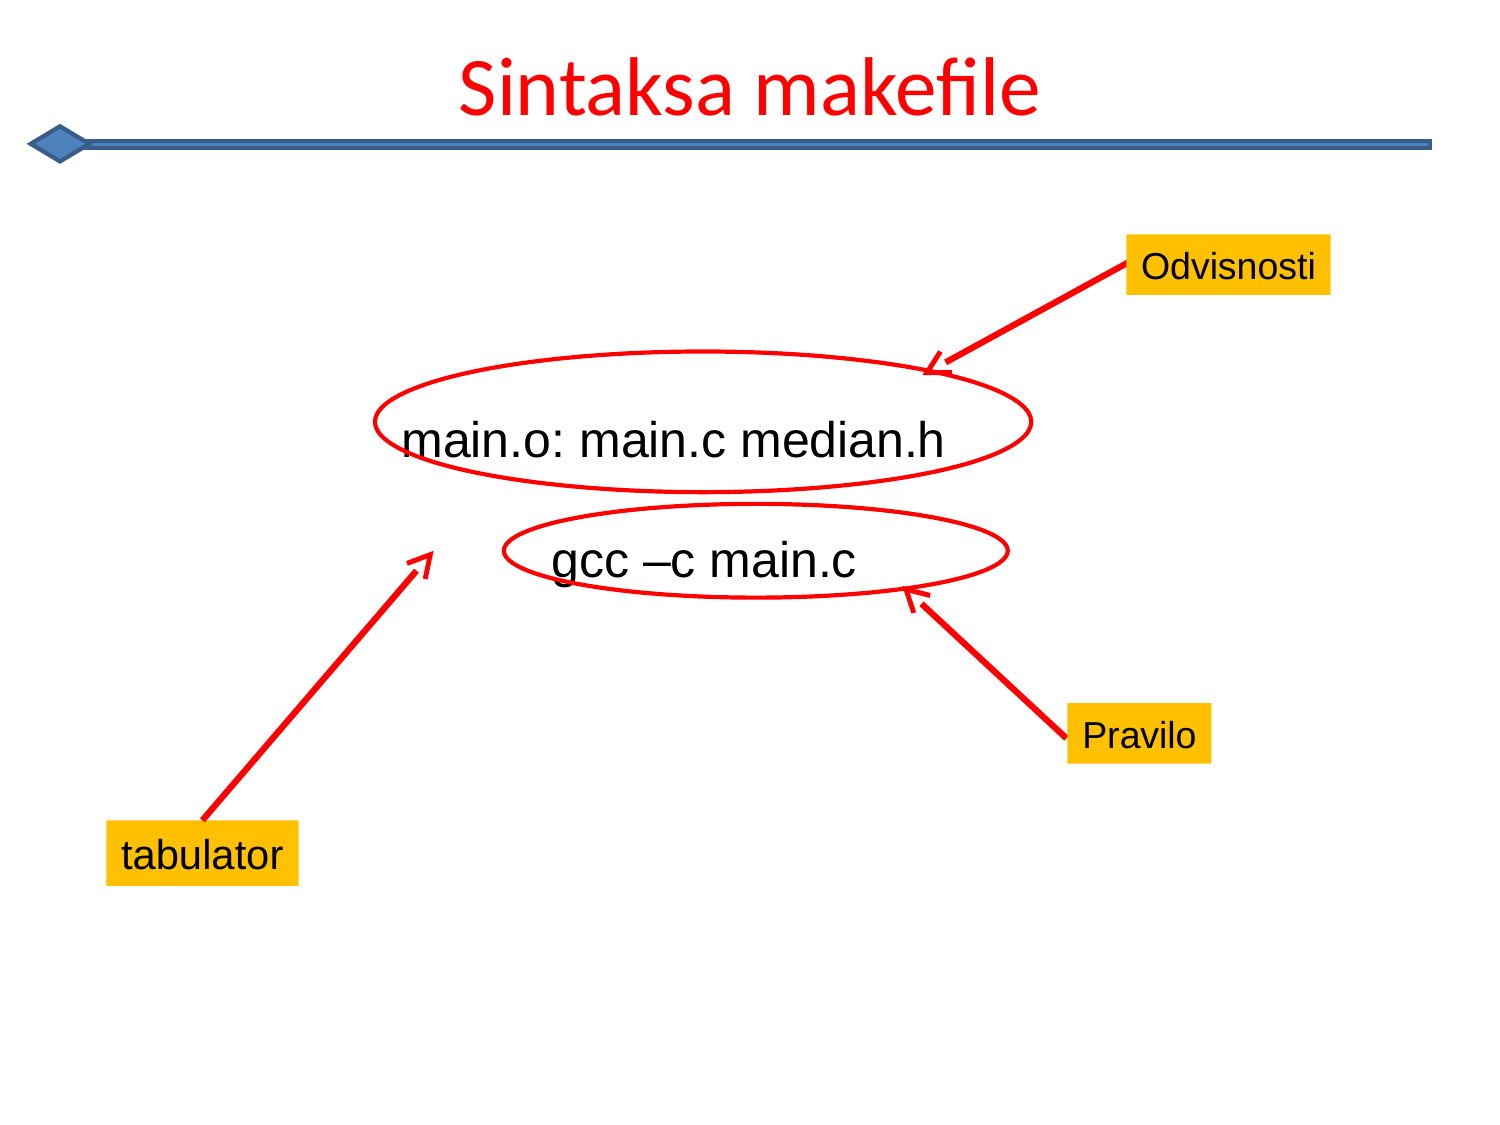

# Sintaksa makefile
Odvisnosti
main.o: main.c median.h
	gcc –c main.c
Pravilo
tabulator